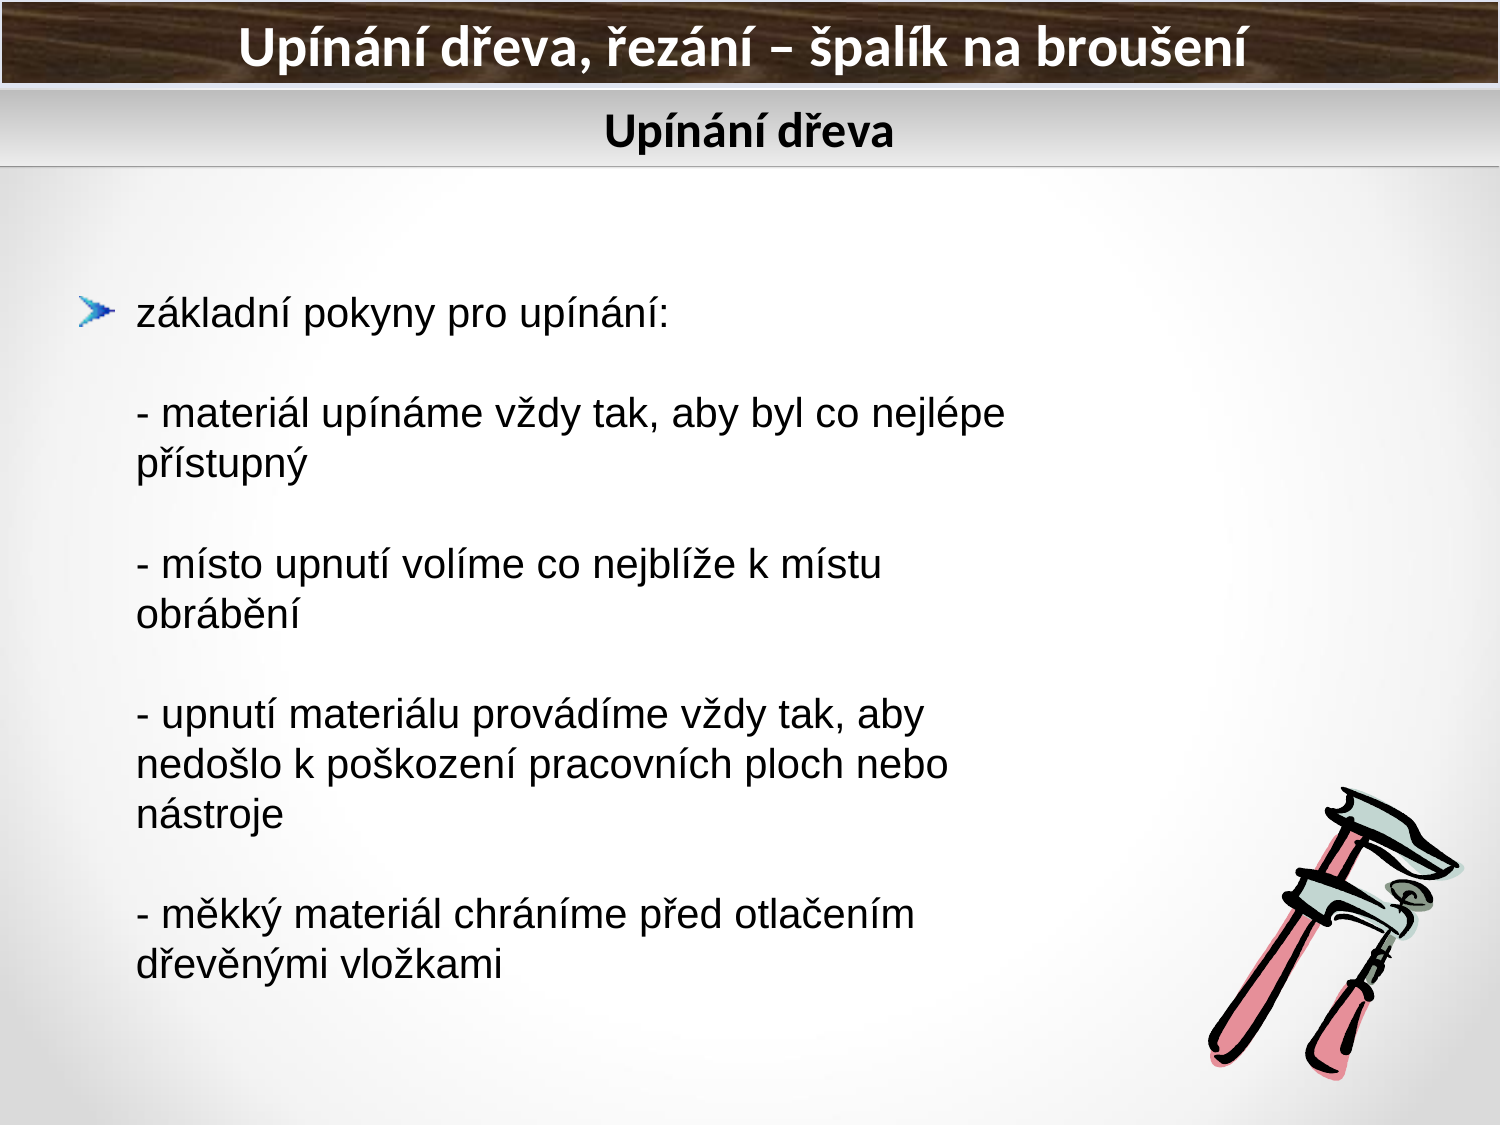

Upínání dřeva, řezání – špalík na broušení
Upínání dřeva
základní pokyny pro upínání:
	- materiál upínáme vždy tak, aby byl co nejlépe
	přístupný
	- místo upnutí volíme co nejblíže k místu
	obrábění
	- upnutí materiálu provádíme vždy tak, aby
	nedošlo k poškození pracovních ploch nebo
	nástroje
	- měkký materiál chráníme před otlačením
	dřevěnými vložkami